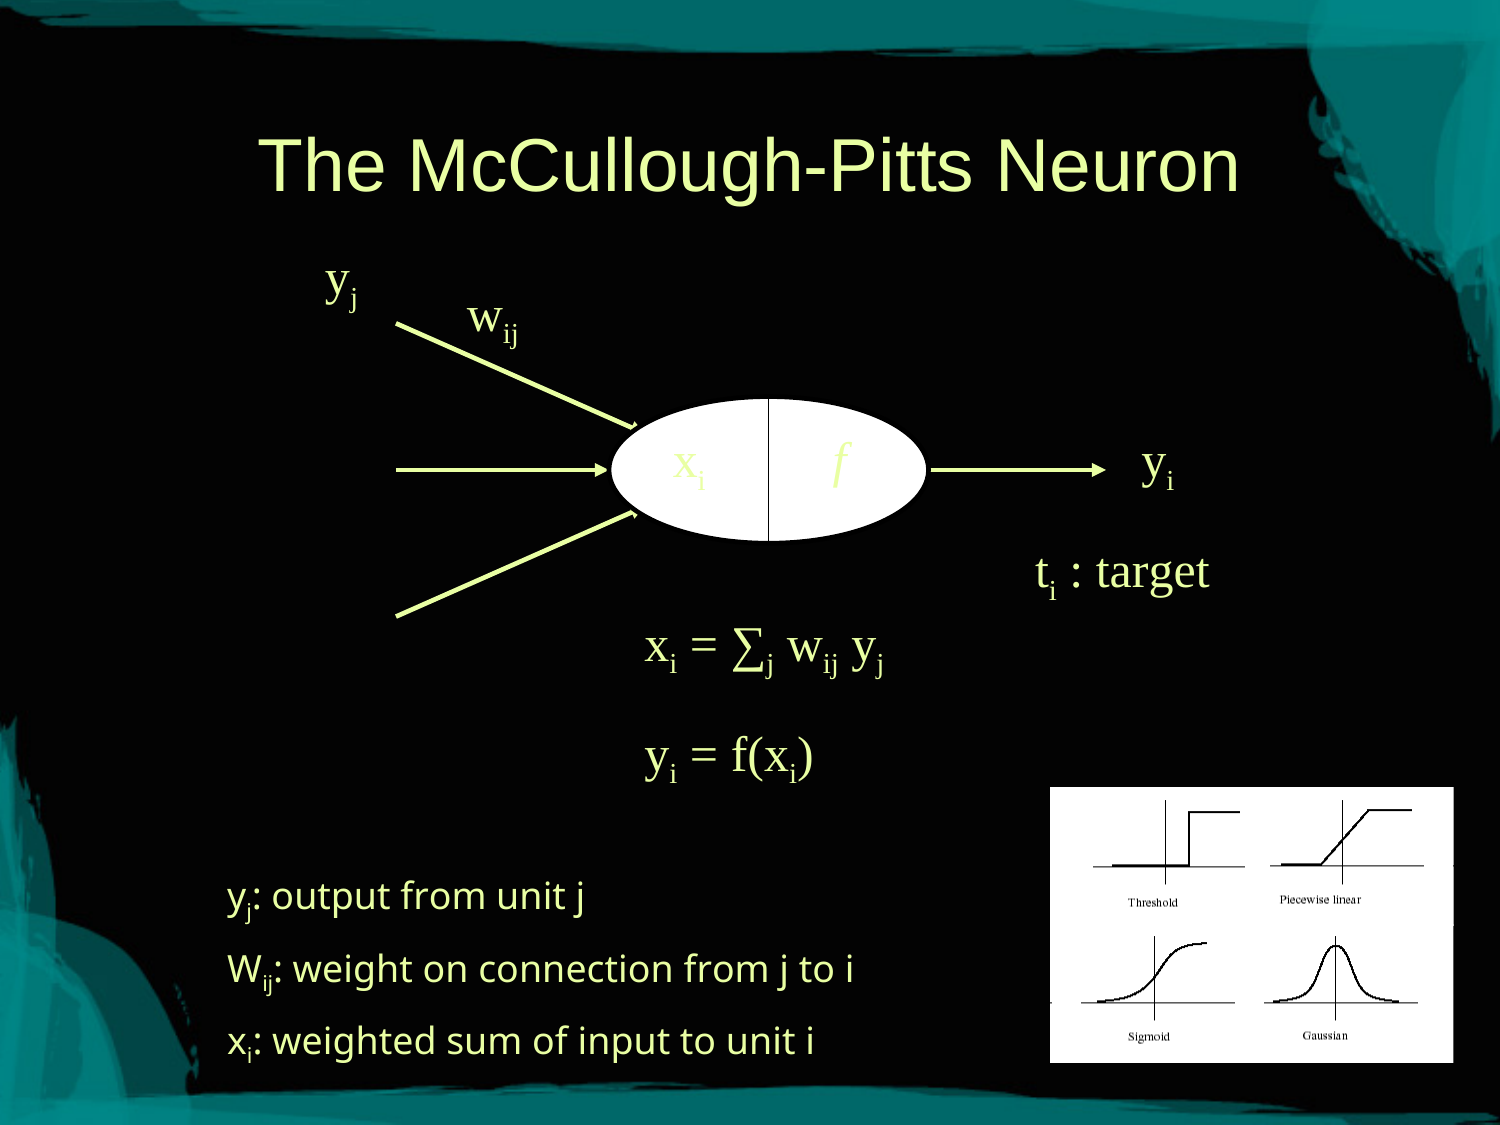

# The McCullough-Pitts Neuron
yj
wij
yi
ti : target
xi = ∑j wij yj
yi = f(xi)
xi
f
yj: output from unit j
Wij: weight on connection from j to i
xi: weighted sum of input to unit i